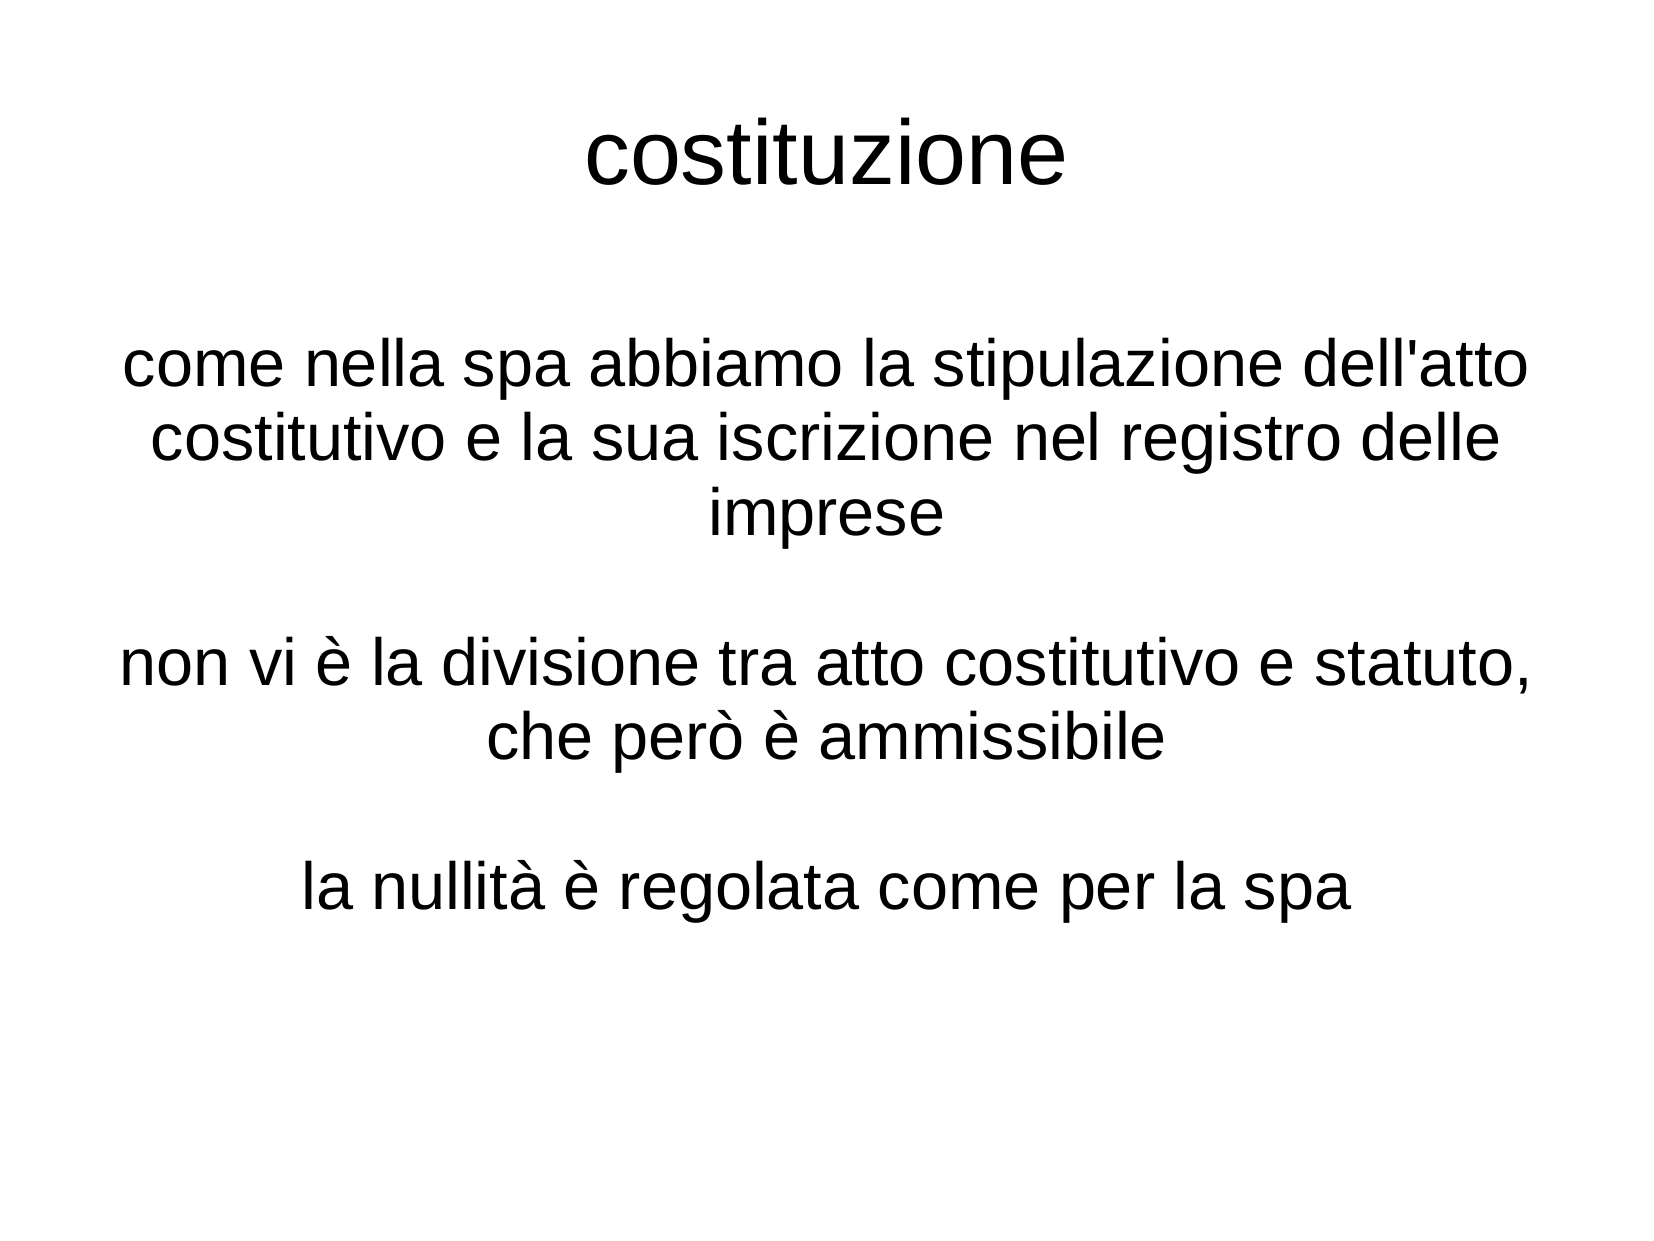

# costituzione
come nella spa abbiamo la stipulazione dell'atto costitutivo e la sua iscrizione nel registro delle imprese
non vi è la divisione tra atto costitutivo e statuto, che però è ammissibile
la nullità è regolata come per la spa